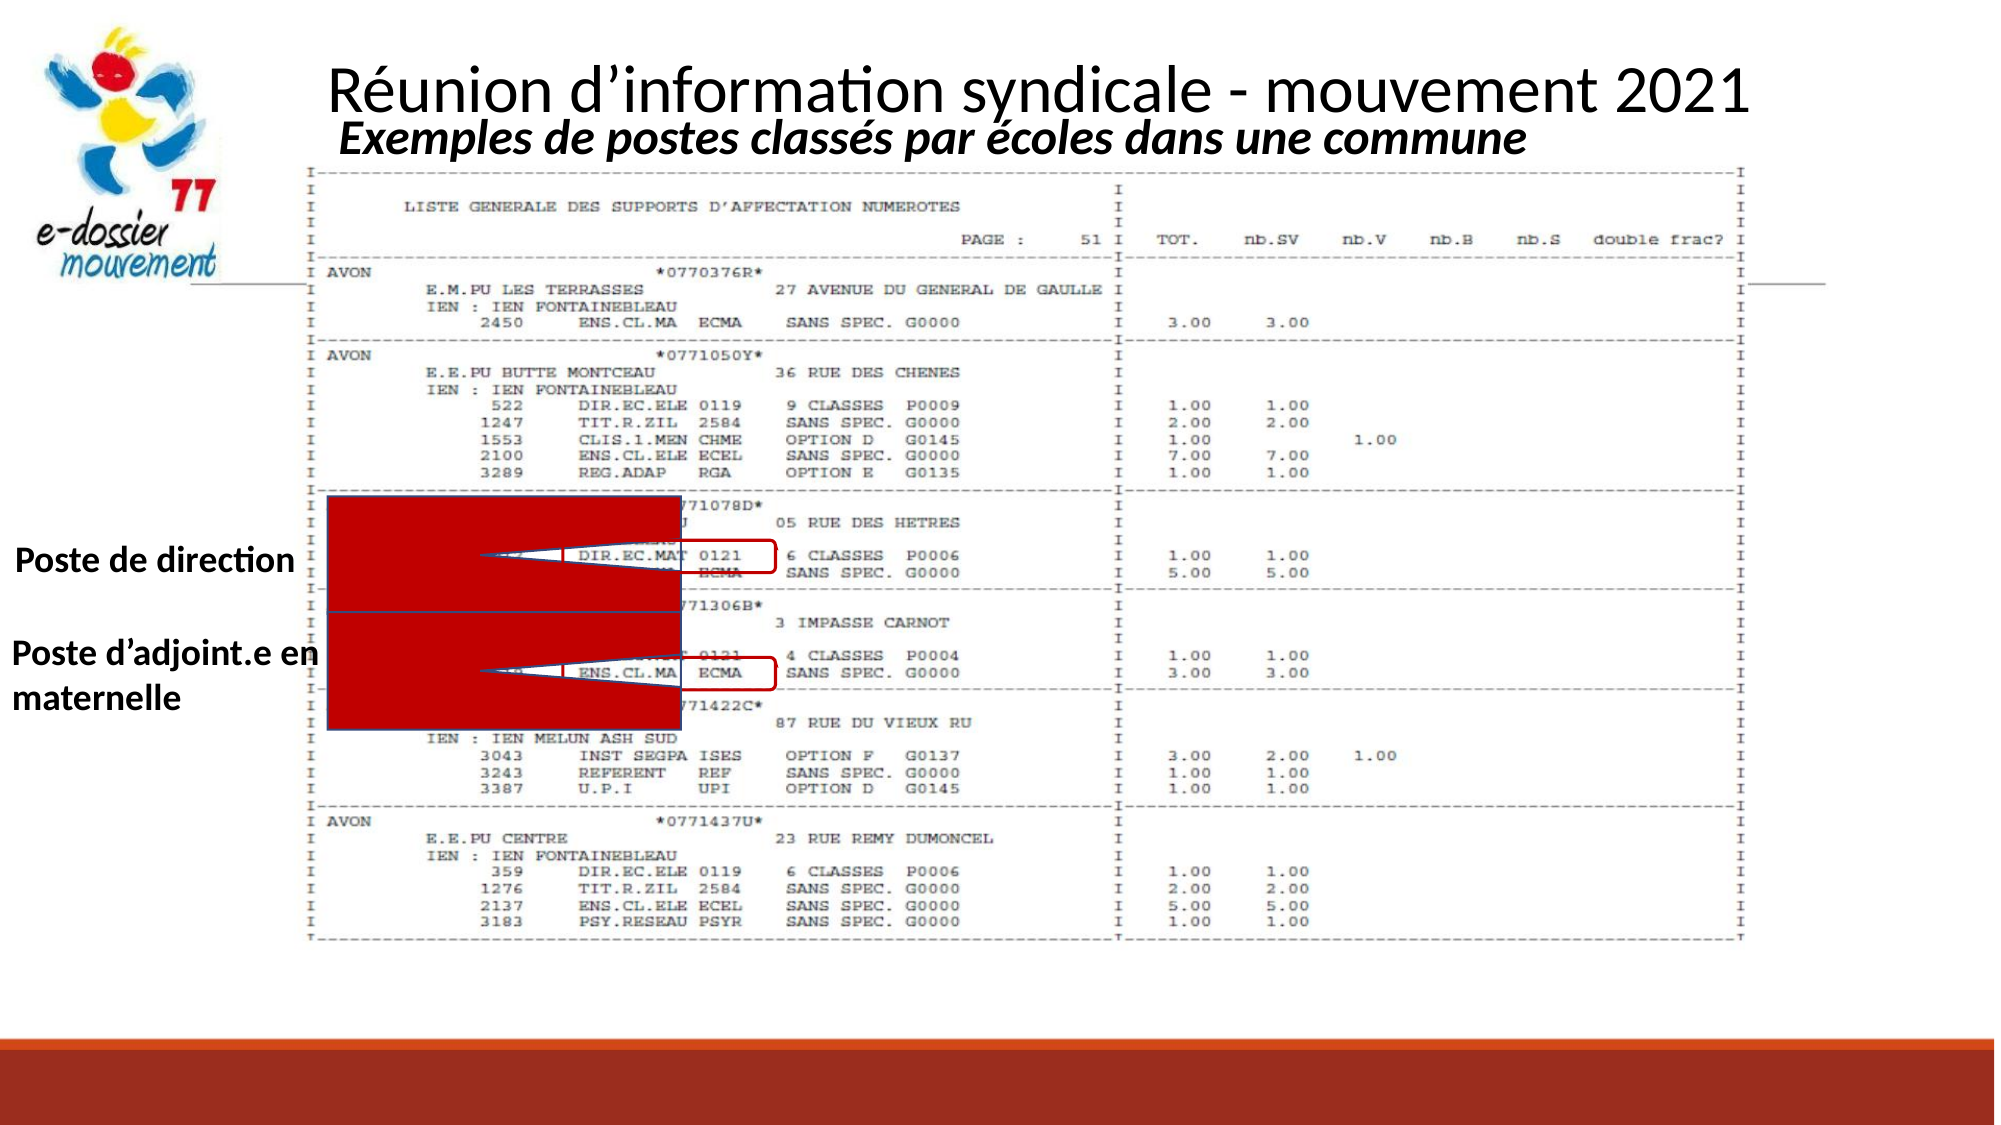

Réunion d’information syndicale - mouvement 2021
Exemples de postes classés par écoles dans une commune
Poste de direction
Poste d’adjoint.e en maternelle